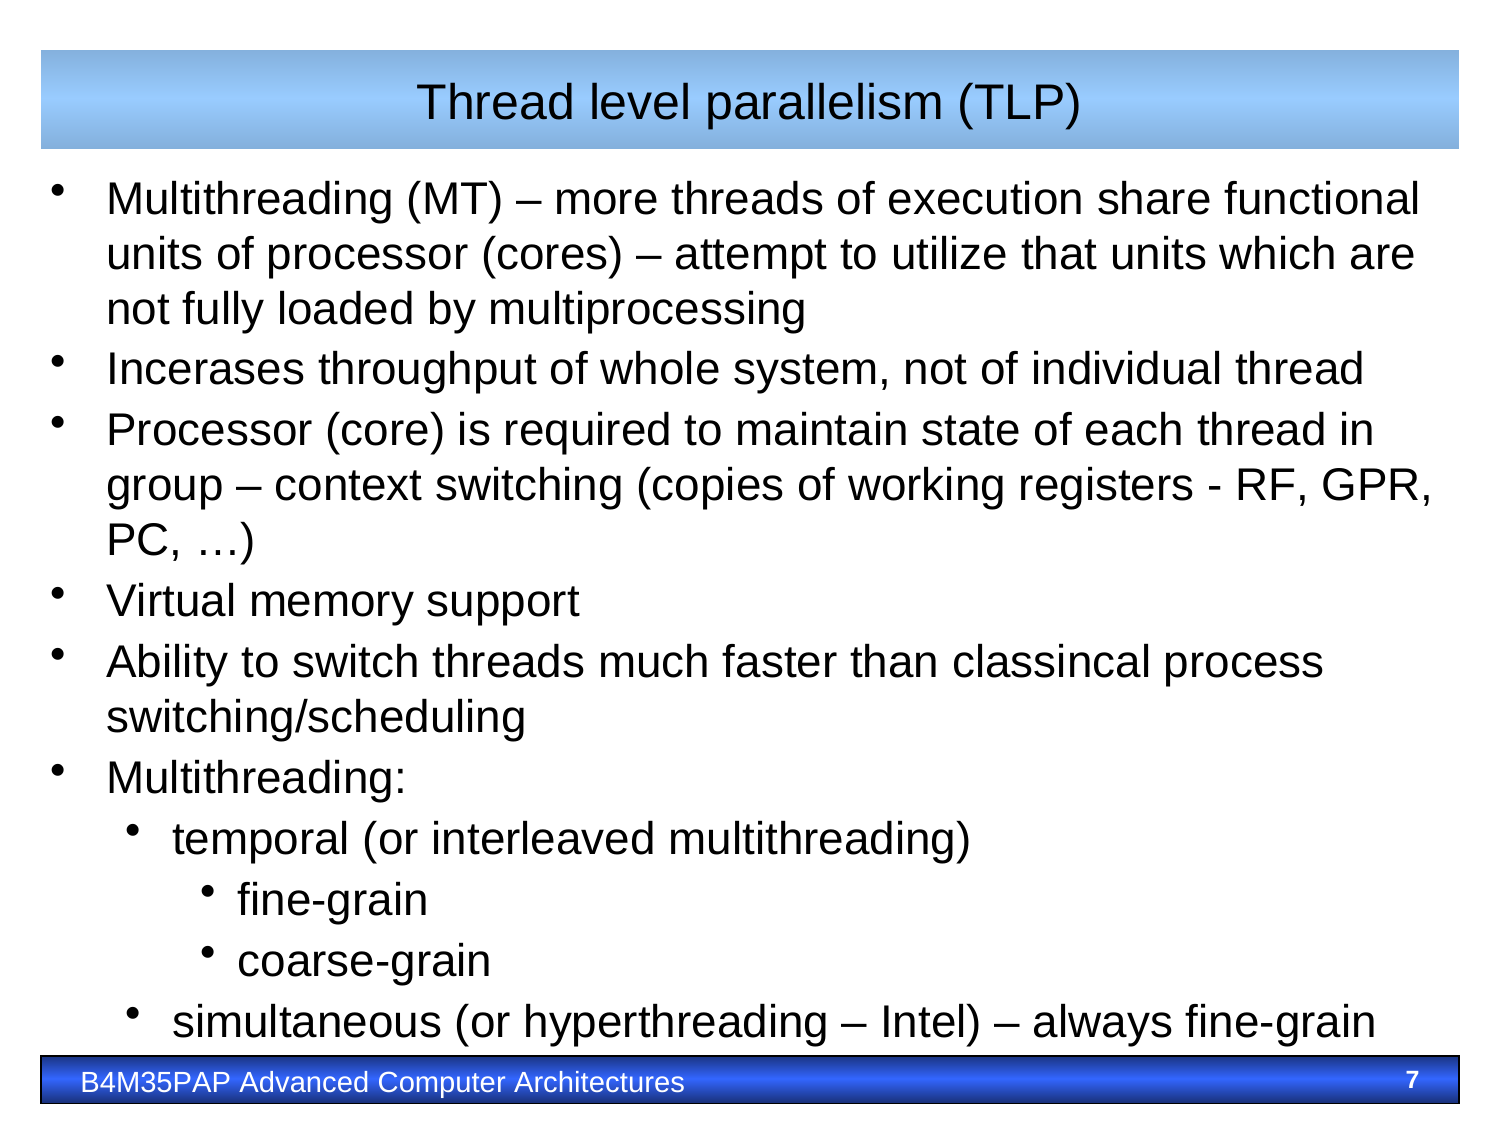

# Thread level parallelism (TLP)
Multithreading (MT) – more threads of execution share functional units of processor (cores) – attempt to utilize that units which are not fully loaded by multiprocessing
Incerases throughput of whole system, not of individual thread
Processor (core) is required to maintain state of each thread in group – context switching (copies of working registers - RF, GPR, PC, …)
Virtual memory support
Ability to switch threads much faster than classincal process switching/scheduling
Multithreading:
temporal (or interleaved multithreading)
fine-grain
coarse-grain
simultaneous (or hyperthreading – Intel) – always fine-grain